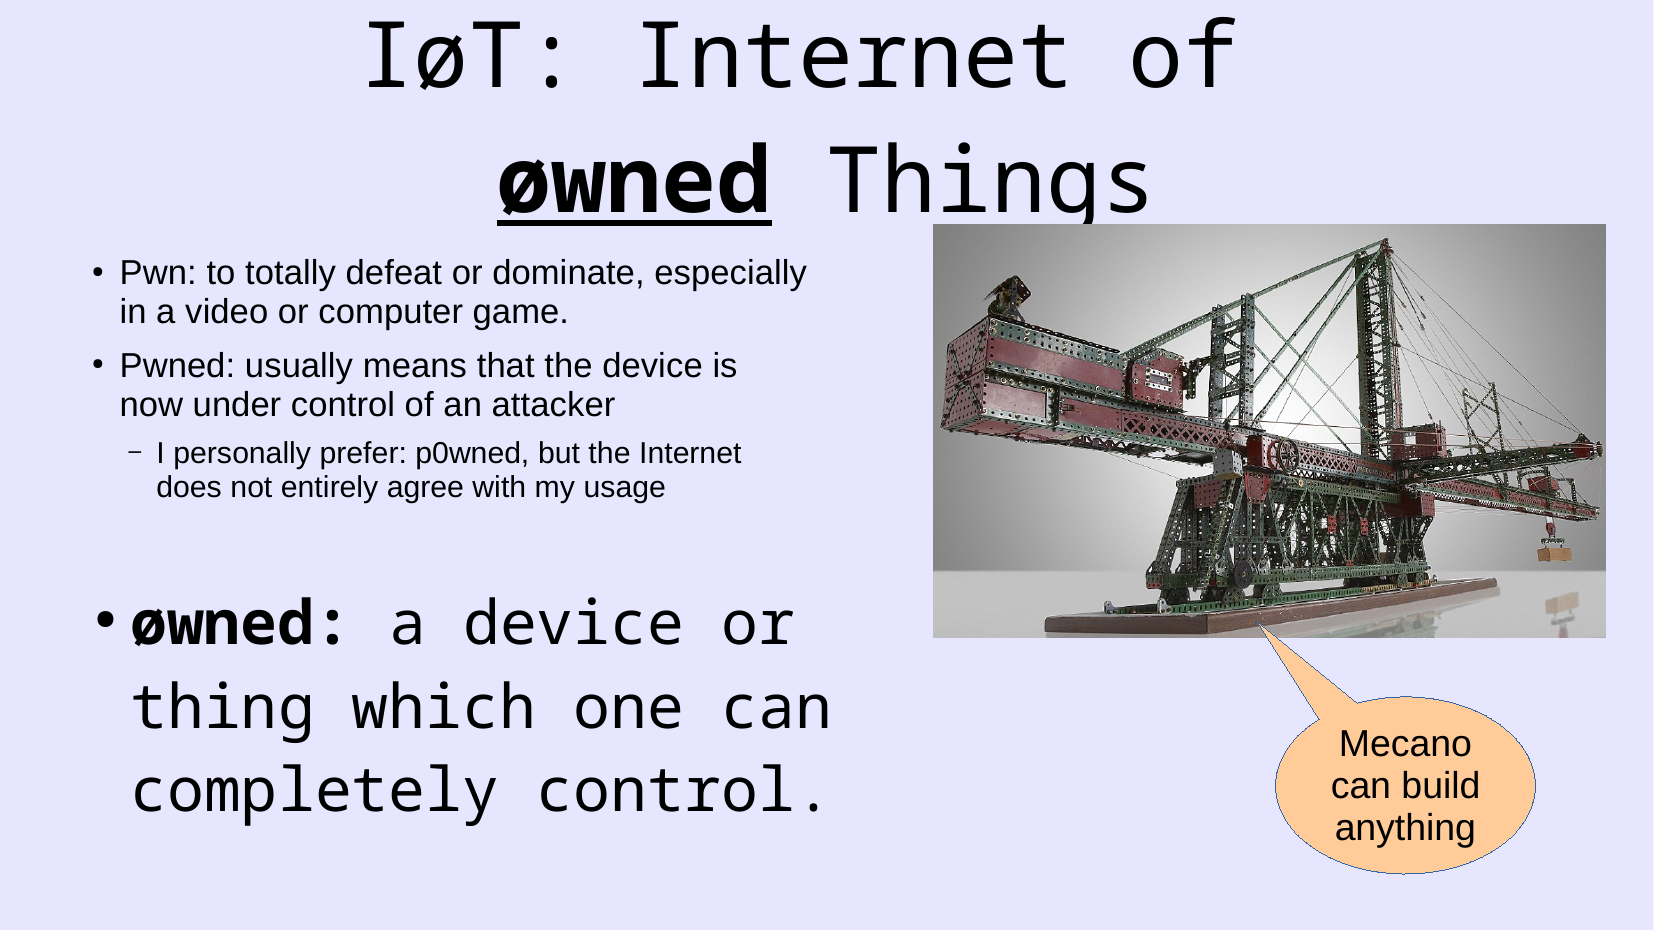

# IøT: Internet of øwned Things
Pwn: to totally defeat or dominate, especially in a video or computer game.
Pwned: usually means that the device is now under control of an attacker
I personally prefer: p0wned, but the Internet does not entirely agree with my usage
øwned: a device or thing which one can completely control.
Mecano
can build
anything